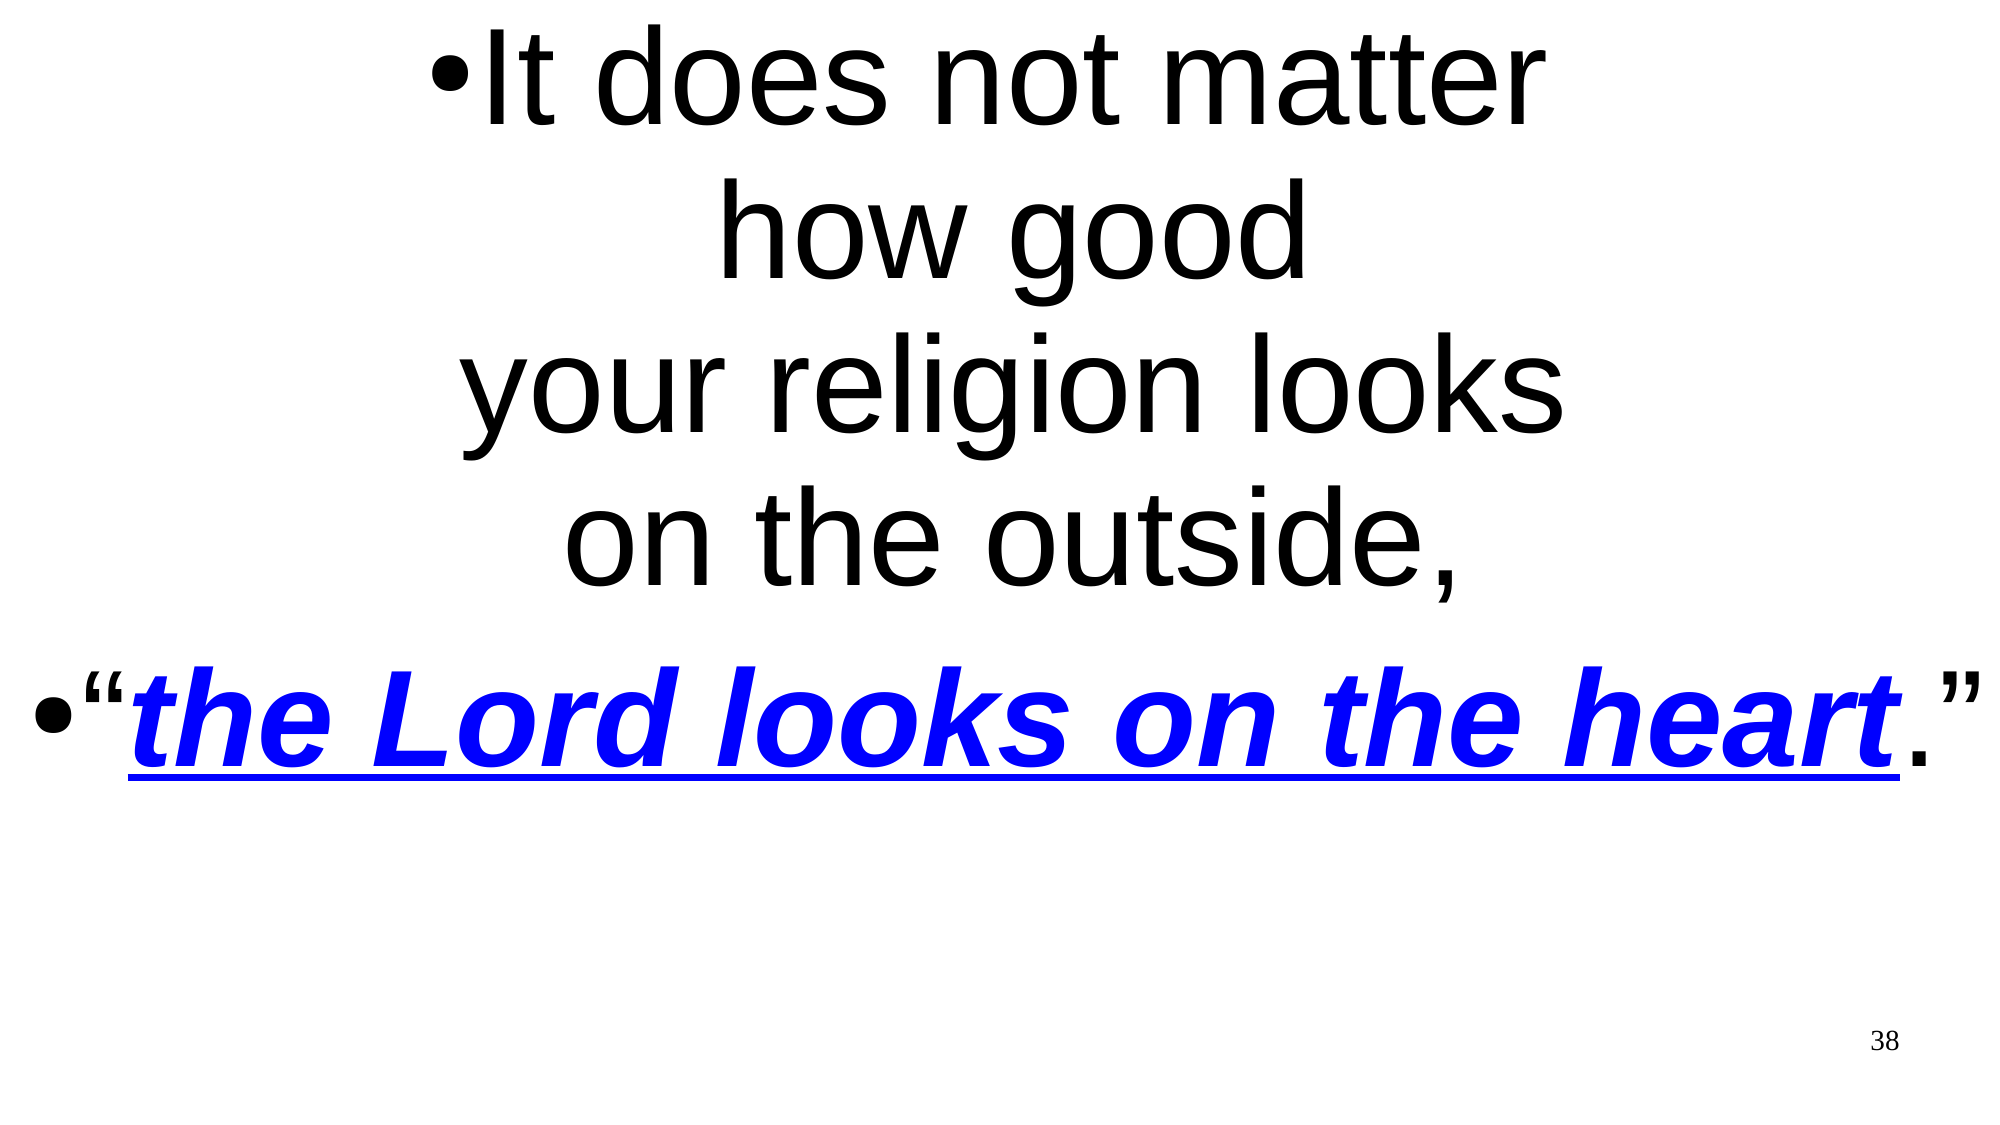

# It does not matter how good your religion looks on the outside,
“the Lord looks on the heart.”
38